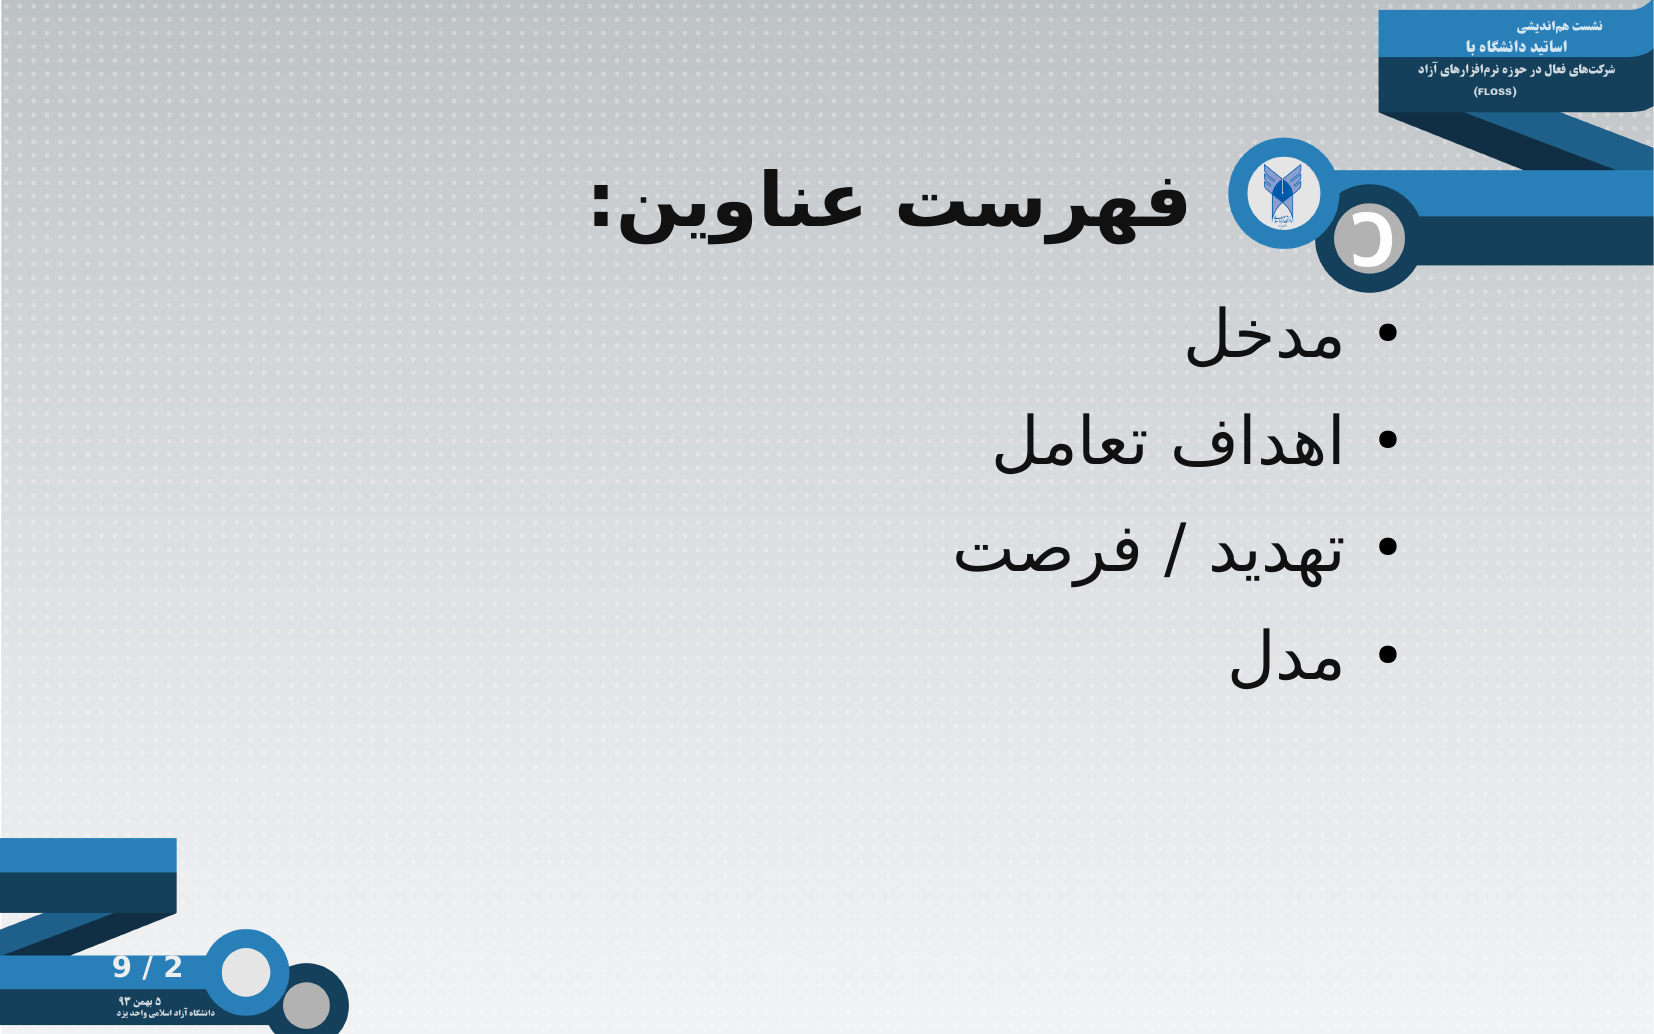

# فهرست عناوین:
مدخل
اهداف تعامل
تهدید / فرصت
مدل
2